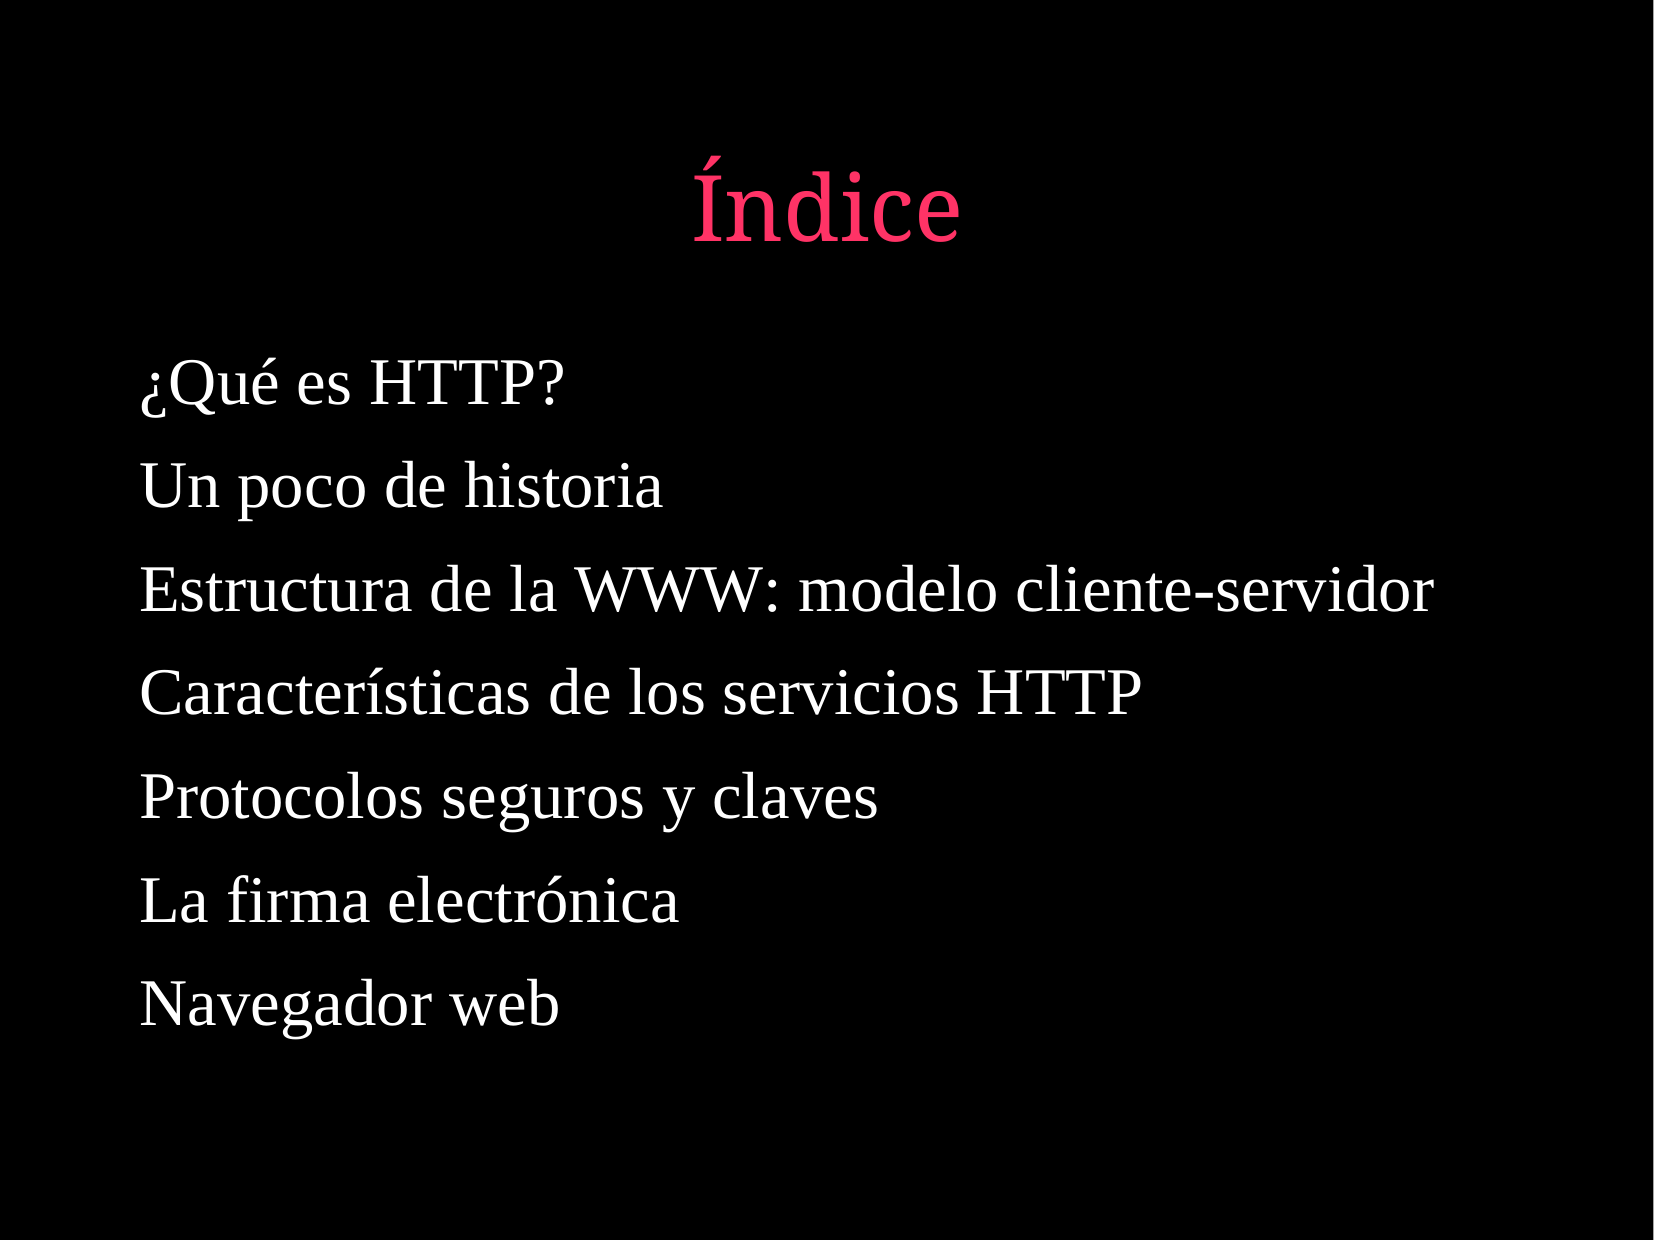

# Índice
¿Qué es HTTP?
Un poco de historia
Estructura de la WWW: modelo cliente-servidor
Características de los servicios HTTP
Protocolos seguros y claves
La firma electrónica
Navegador web